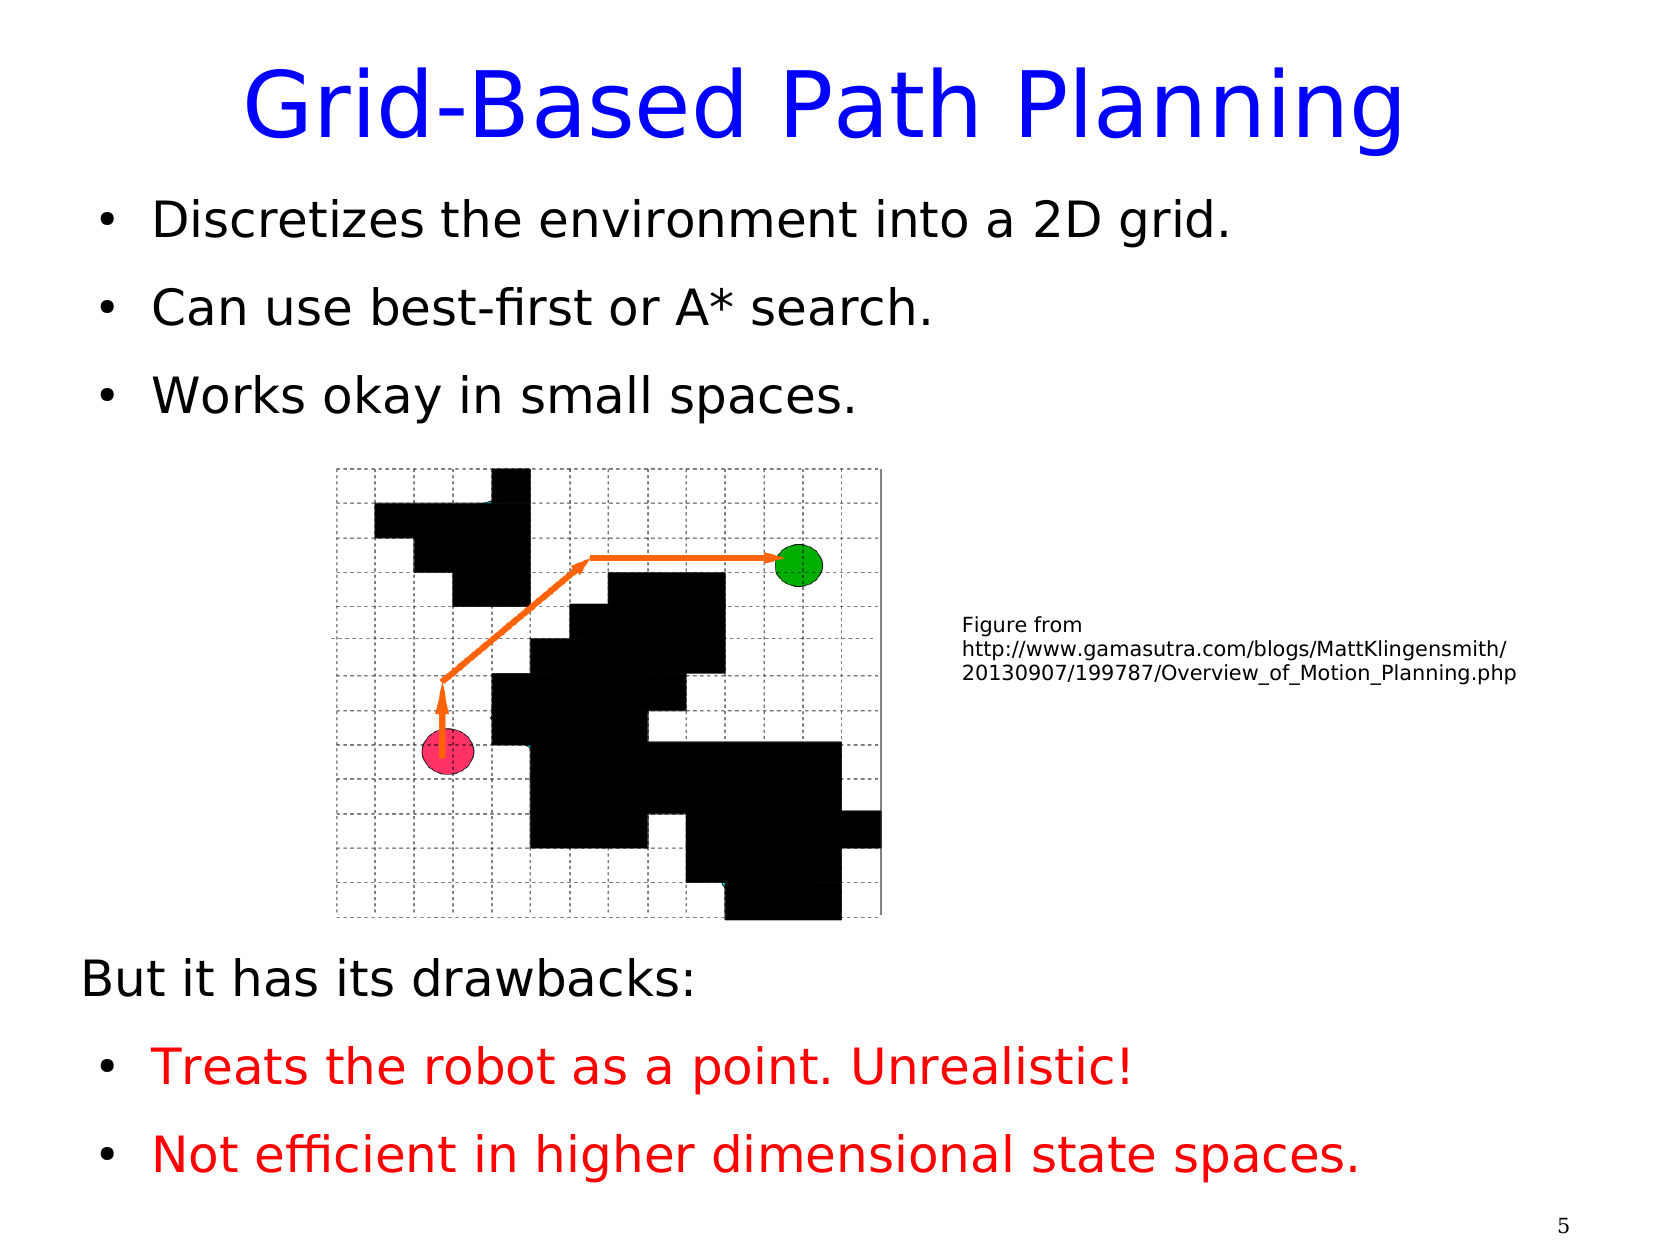

# Grid-Based Path Planning
Discretizes the environment into a 2D grid.
Can use best-first or A* search.
Works okay in small spaces.
But it has its drawbacks:
Treats the robot as a point. Unrealistic!
Not efficient in higher dimensional state spaces.
Figure from http://www.gamasutra.com/blogs/MattKlingensmith/
20130907/199787/Overview_of_Motion_Planning.php
5